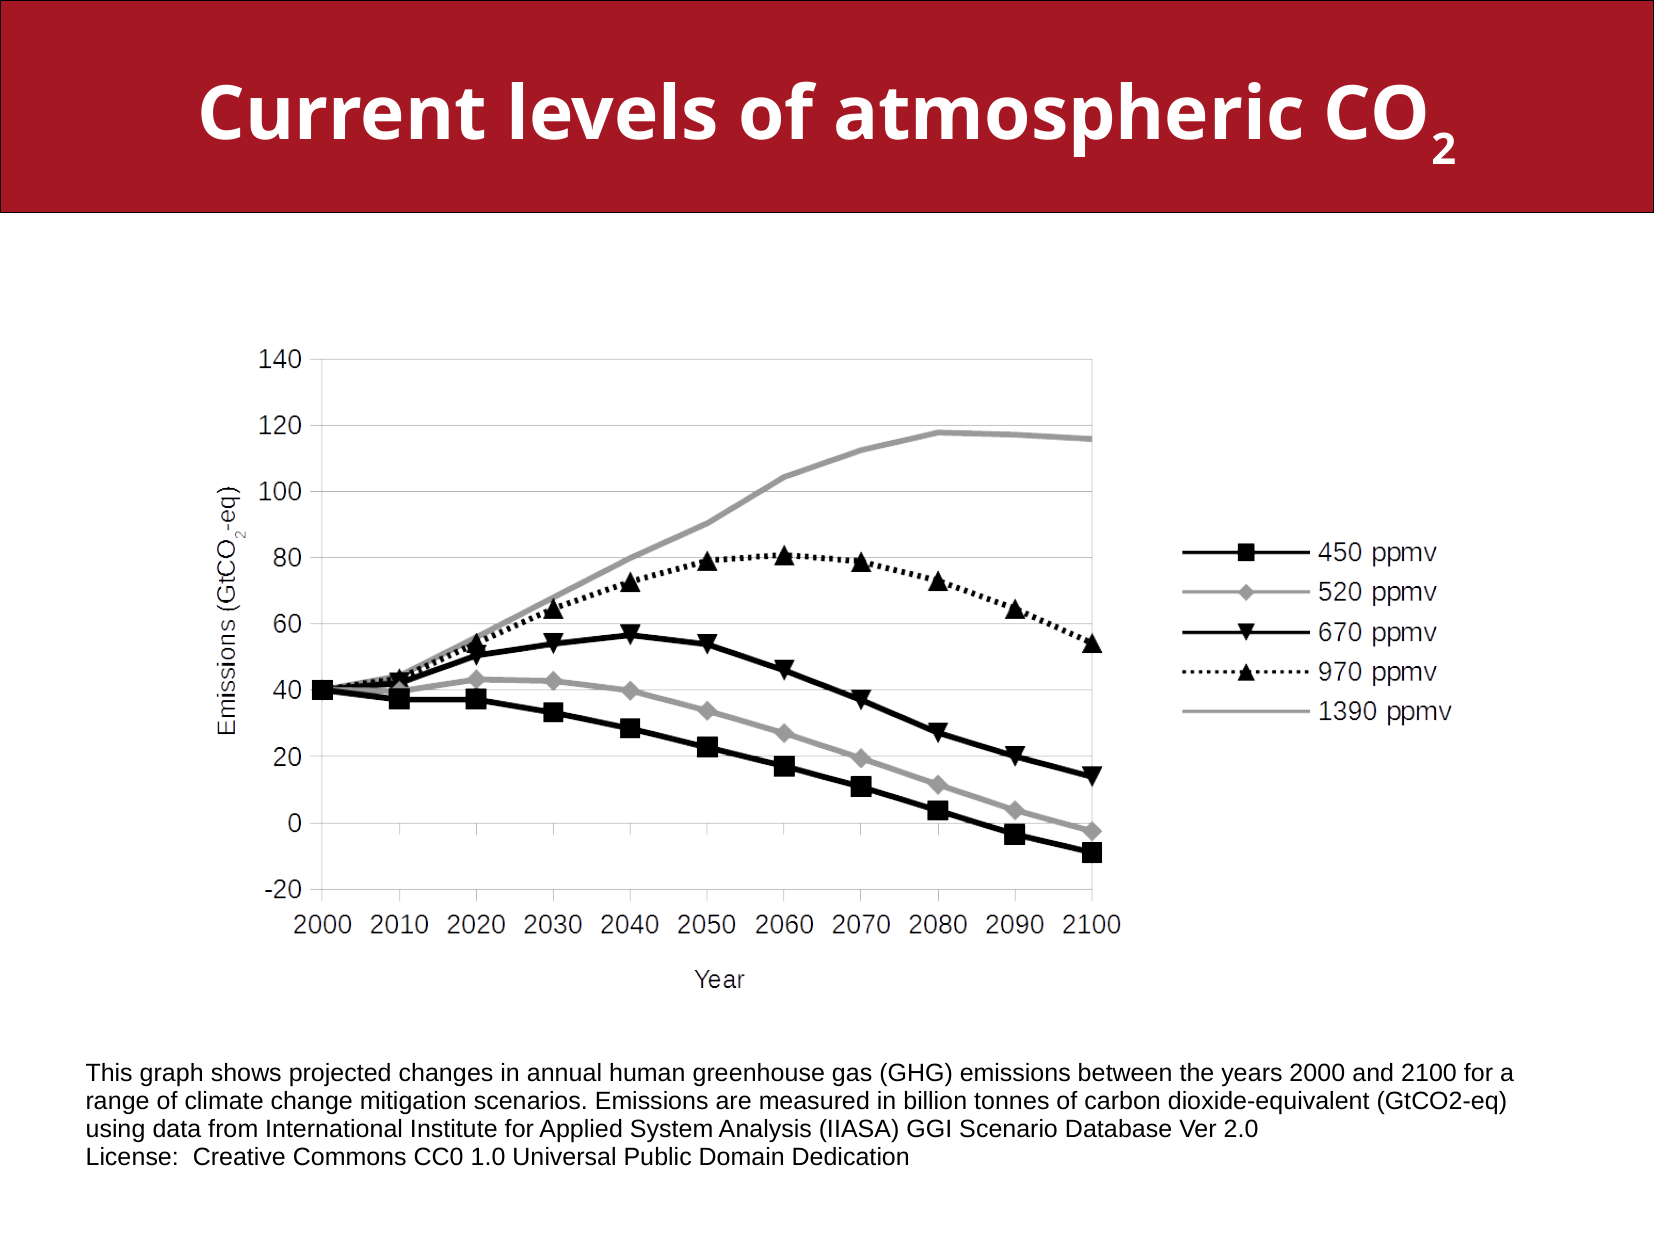

# Current levels of atmospheric CO2
This graph shows projected changes in annual human greenhouse gas (GHG) emissions between the years 2000 and 2100 for a range of climate change mitigation scenarios. Emissions are measured in billion tonnes of carbon dioxide-equivalent (GtCO2-eq) using data from International Institute for Applied System Analysis (IIASA) GGI Scenario Database Ver 2.0
License: Creative Commons CC0 1.0 Universal Public Domain Dedication